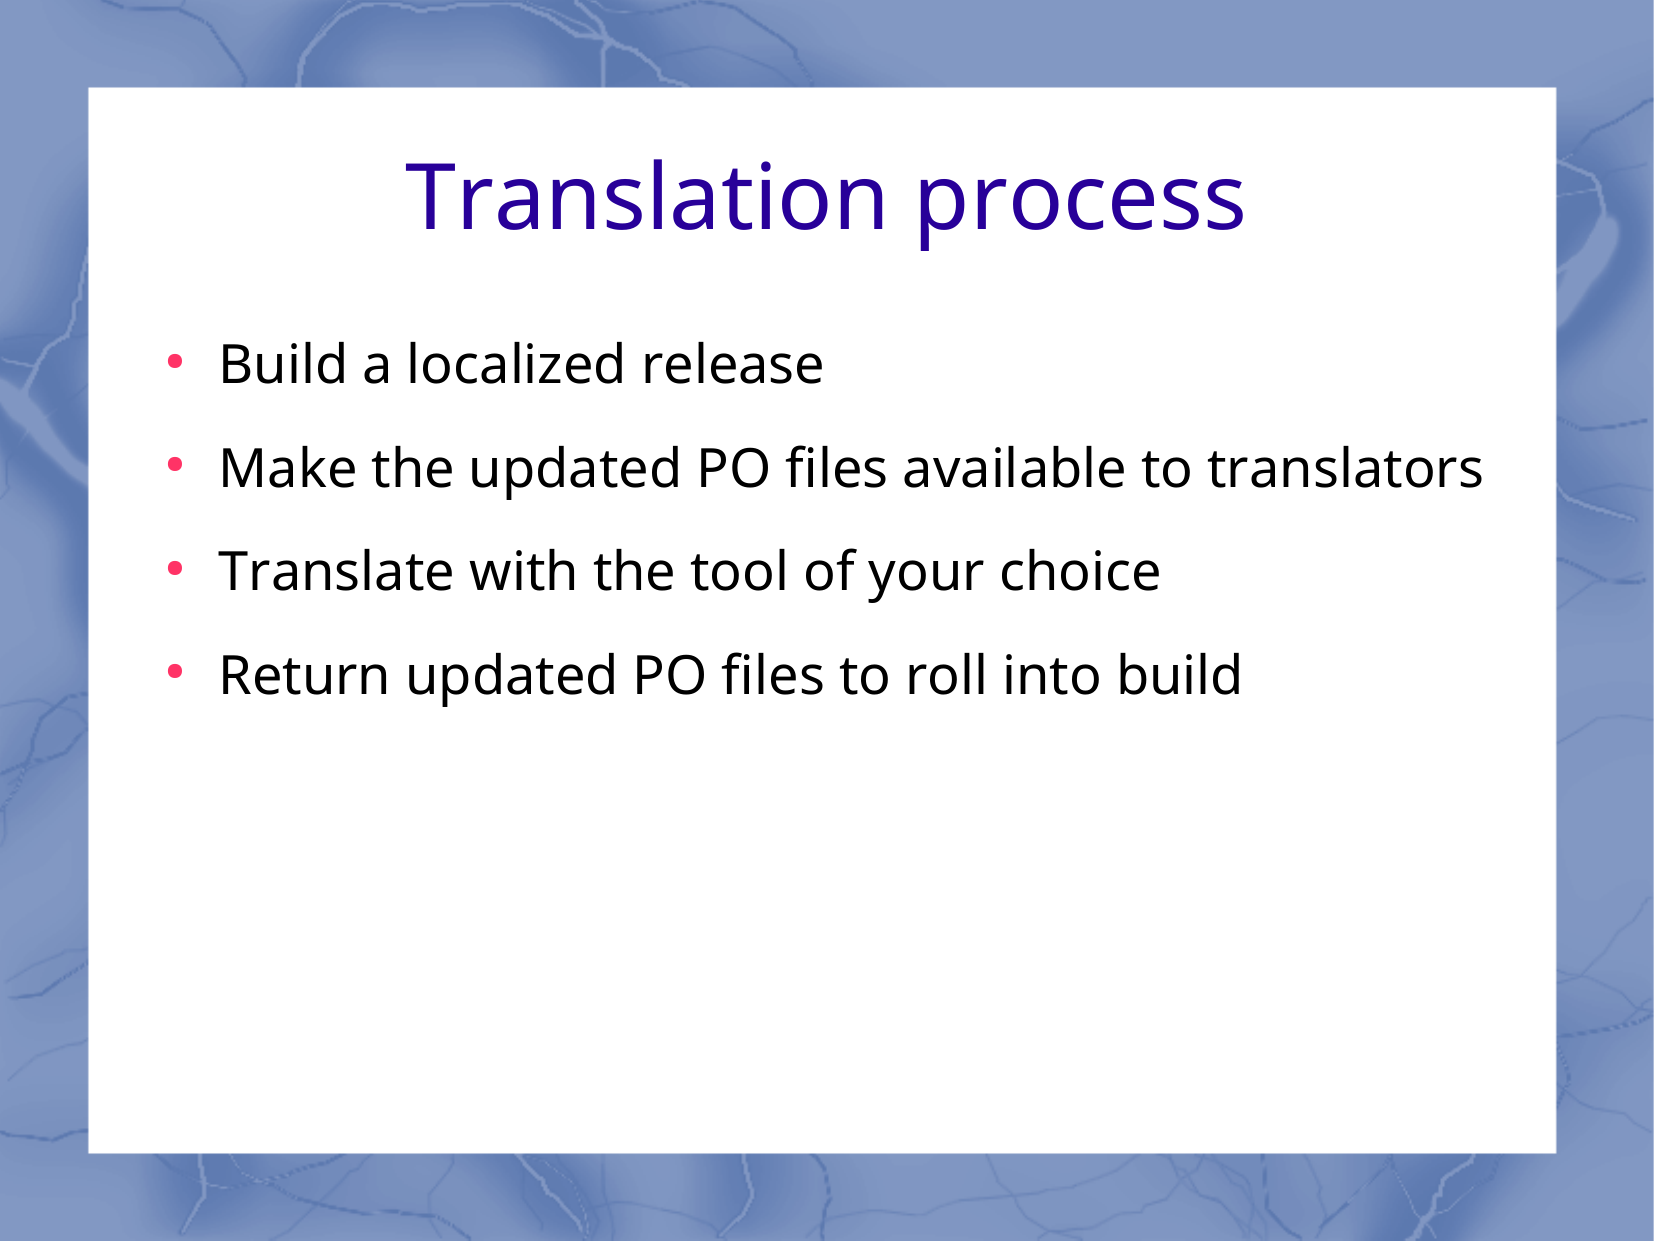

# Translation process
Build a localized release
Make the updated PO files available to translators
Translate with the tool of your choice
Return updated PO files to roll into build